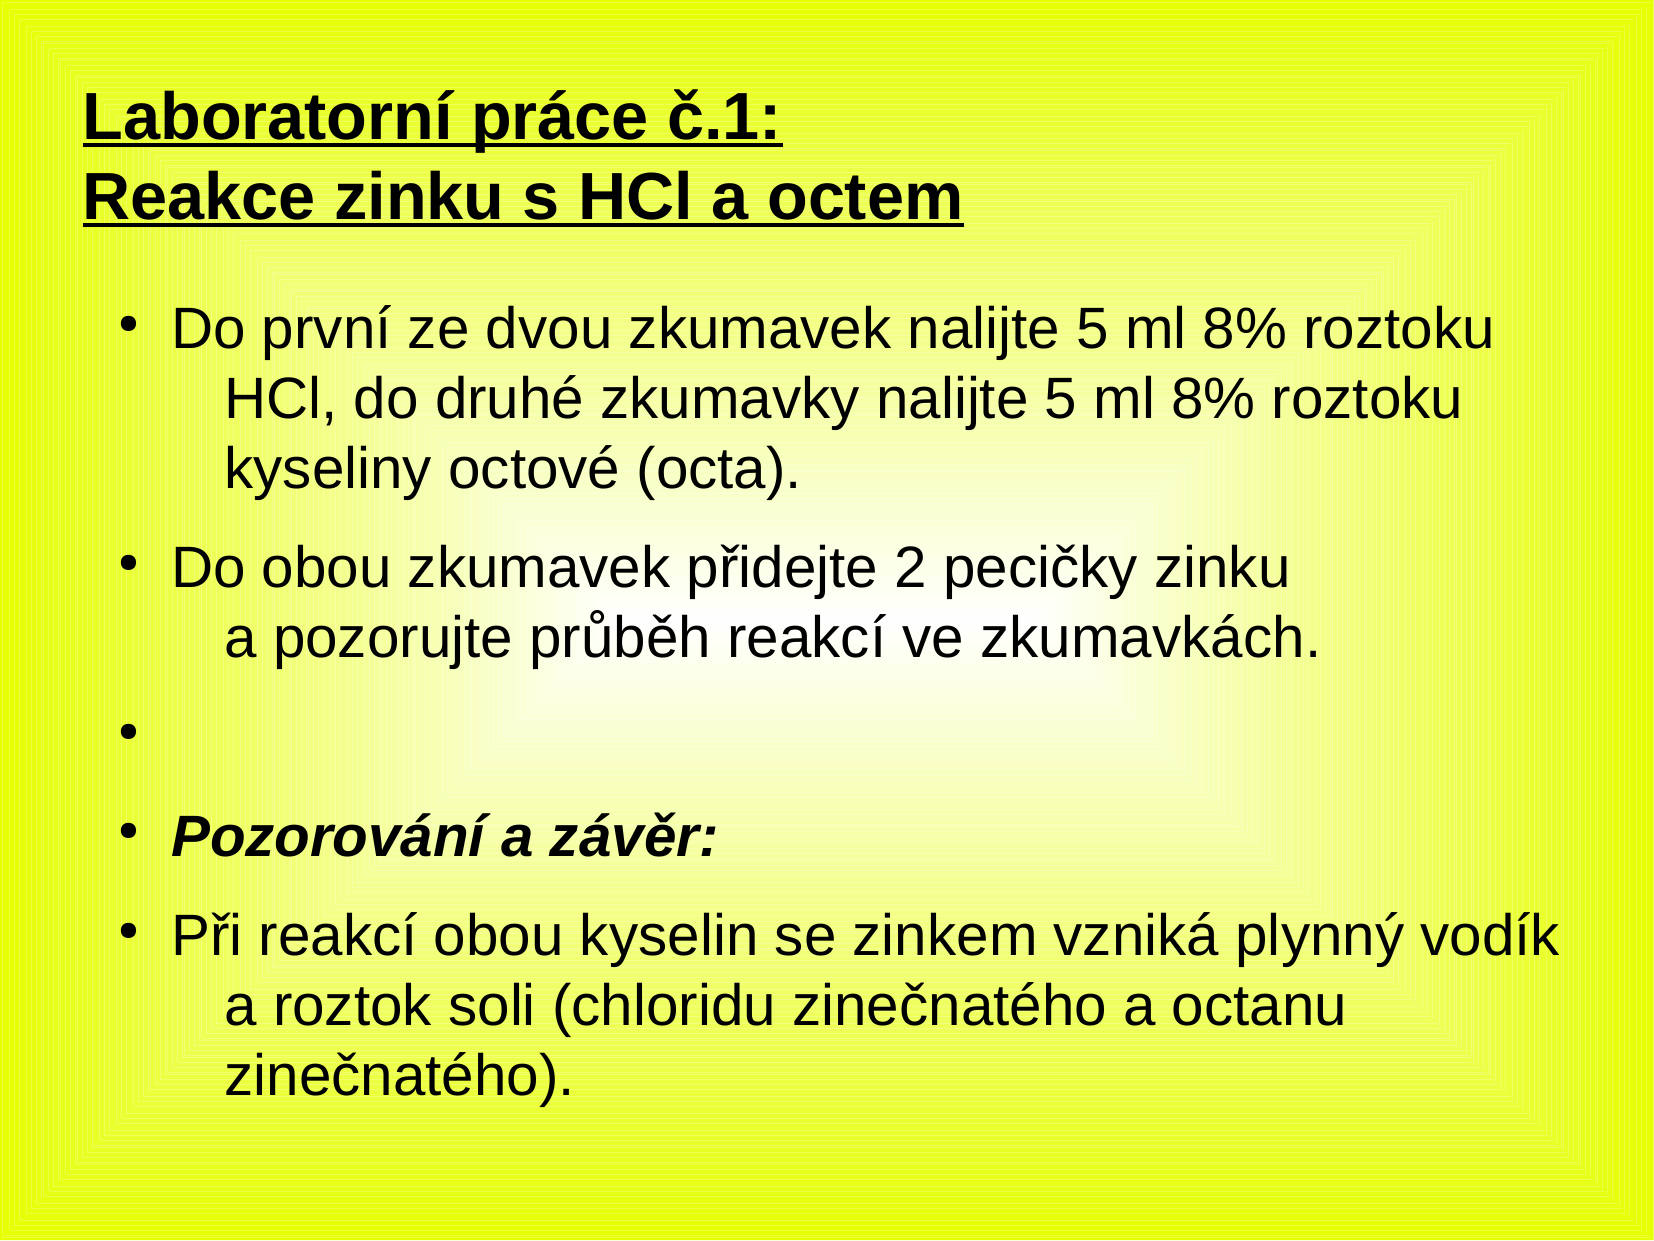

# Laboratorní práce č.1: Reakce zinku s HCl a octem
Do první ze dvou zkumavek nalijte 5 ml 8% roztoku HCl, do druhé zkumavky nalijte 5 ml 8% roztoku kyseliny octové (octa).
Do obou zkumavek přidejte 2 pecičky zinku a pozorujte průběh reakcí ve zkumavkách.
Pozorování a závěr:
Při reakcí obou kyselin se zinkem vzniká plynný vodík a roztok soli (chloridu zinečnatého a octanu zinečnatého).